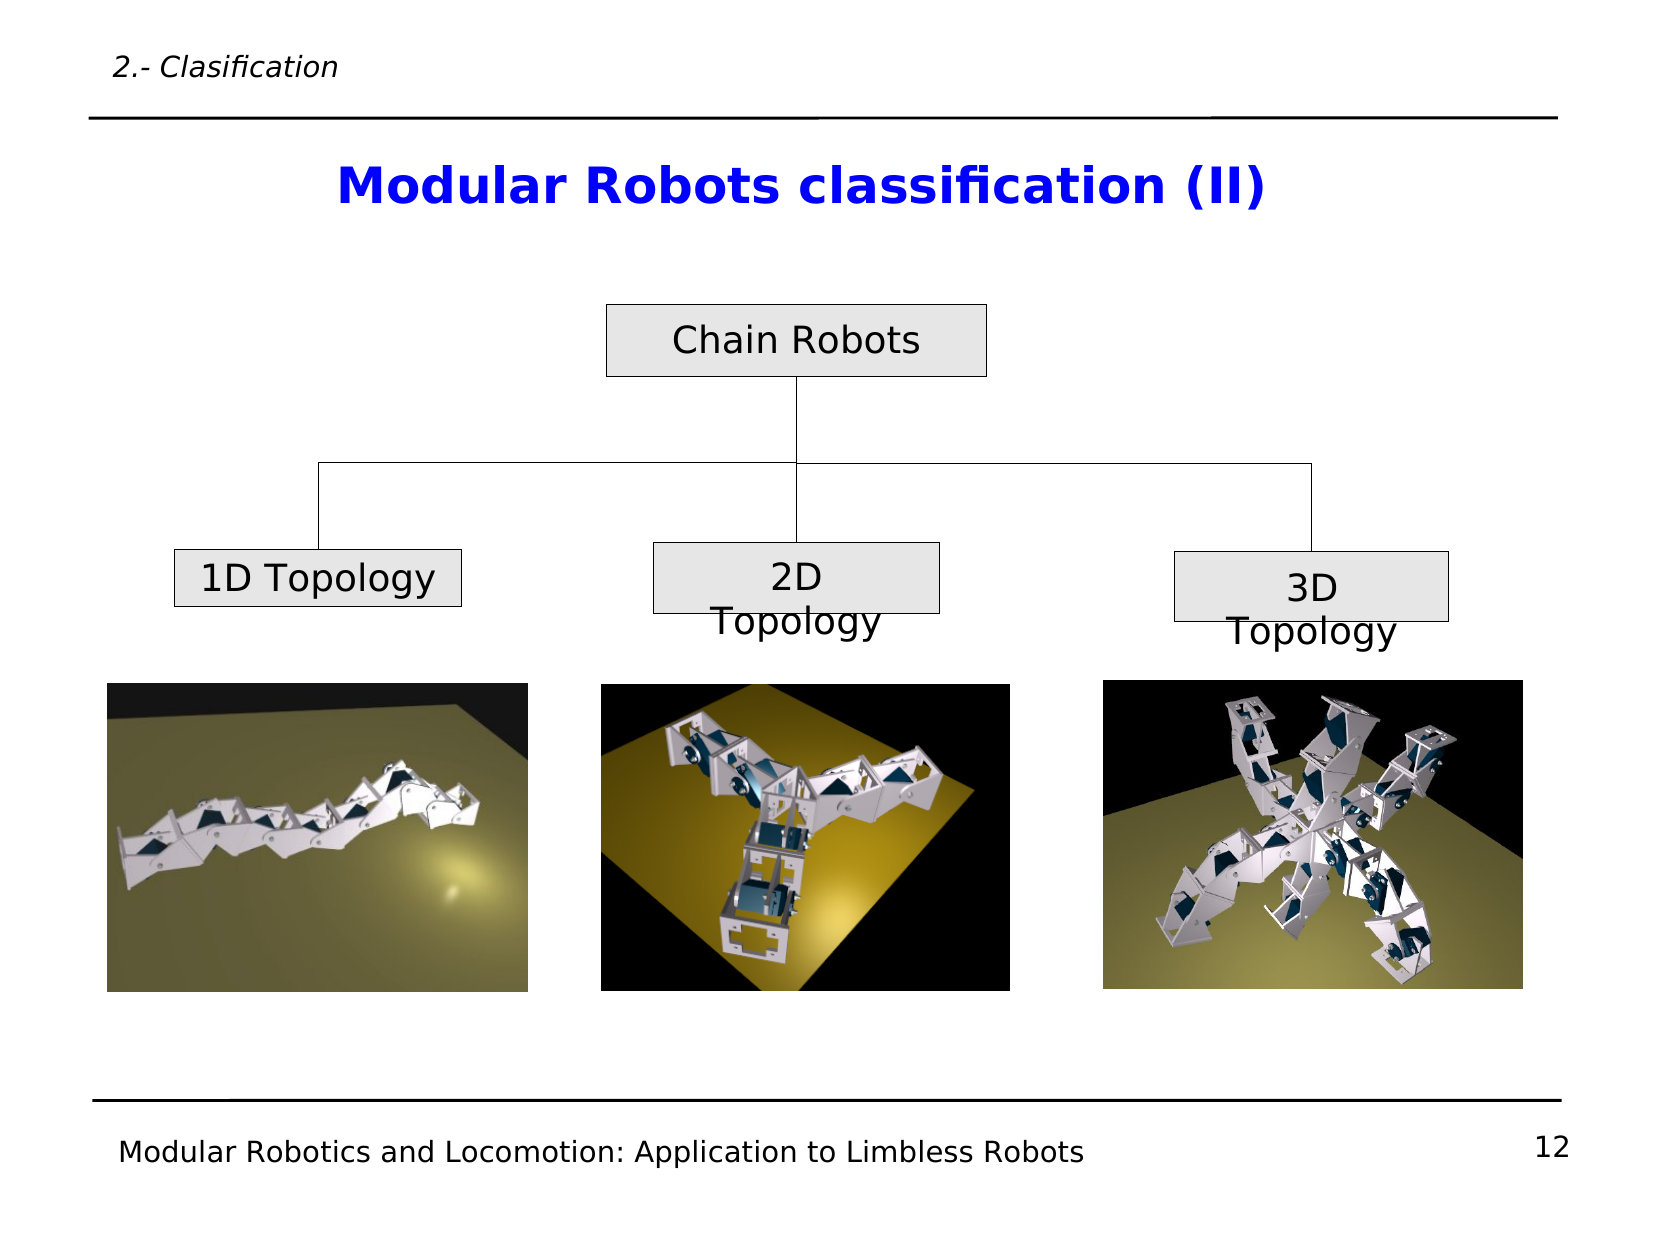

2.- Clasification
Modular Robots classification (II)
Chain Robots
2D Topology
1D Topology
3D Topology
Modular Robotics and Locomotion: Application to Limbless Robots
12